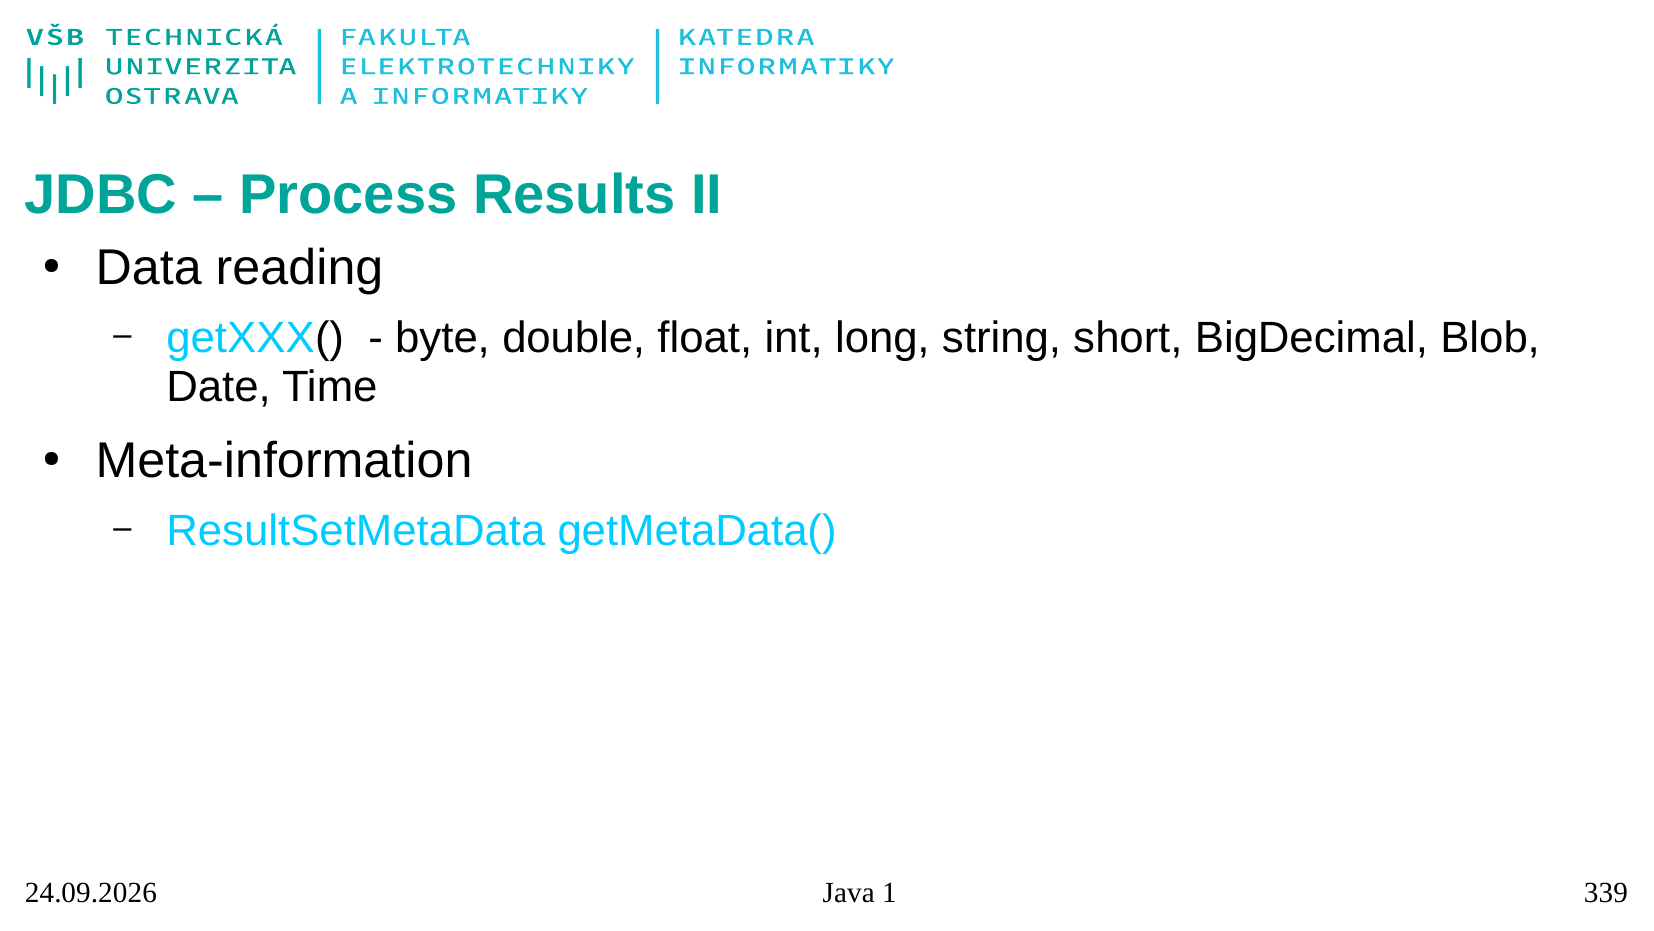

# JDBC – Process Results II
Data reading
getXXX() - byte, double, float, int, long, string, short, BigDecimal, Blob, Date, Time
Meta-information
ResultSetMetaData getMetaData()
Java 1
339